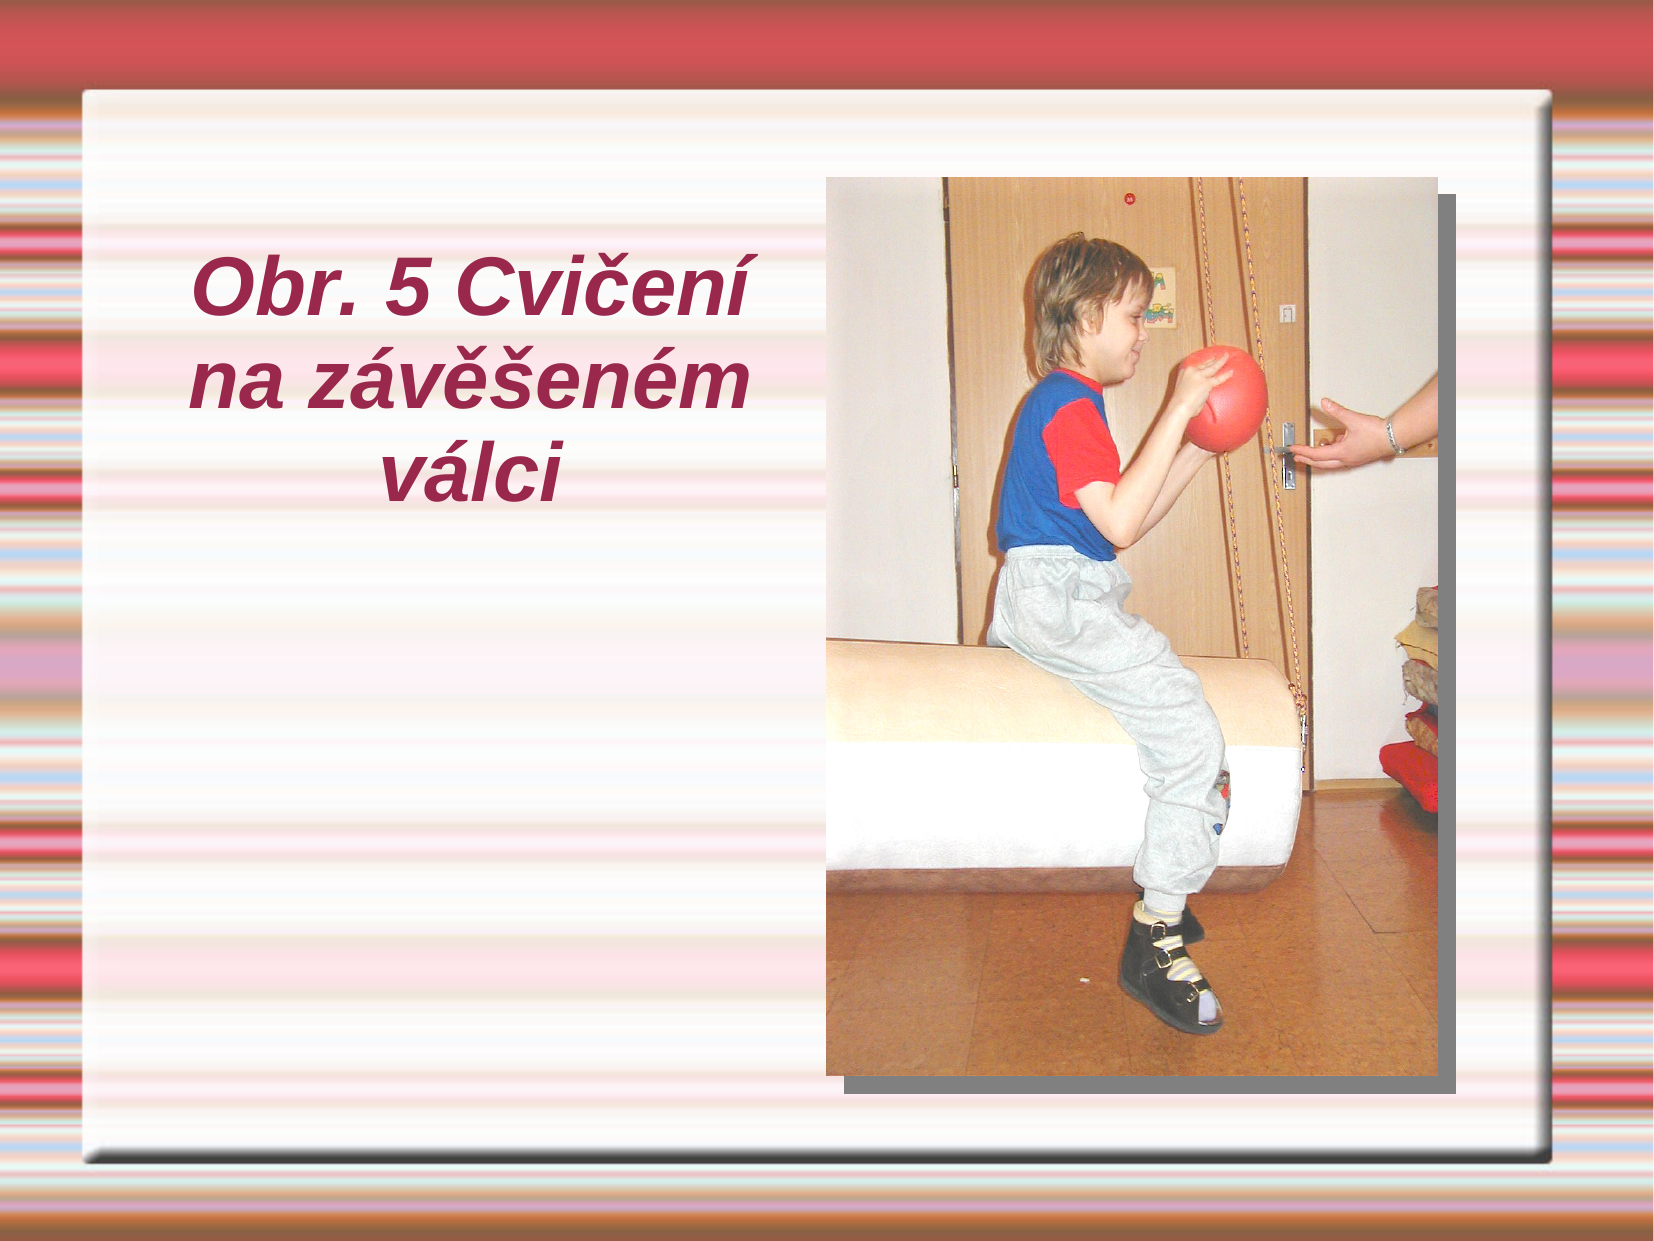

# Obr. 5 Cvičení na závěšeném válci